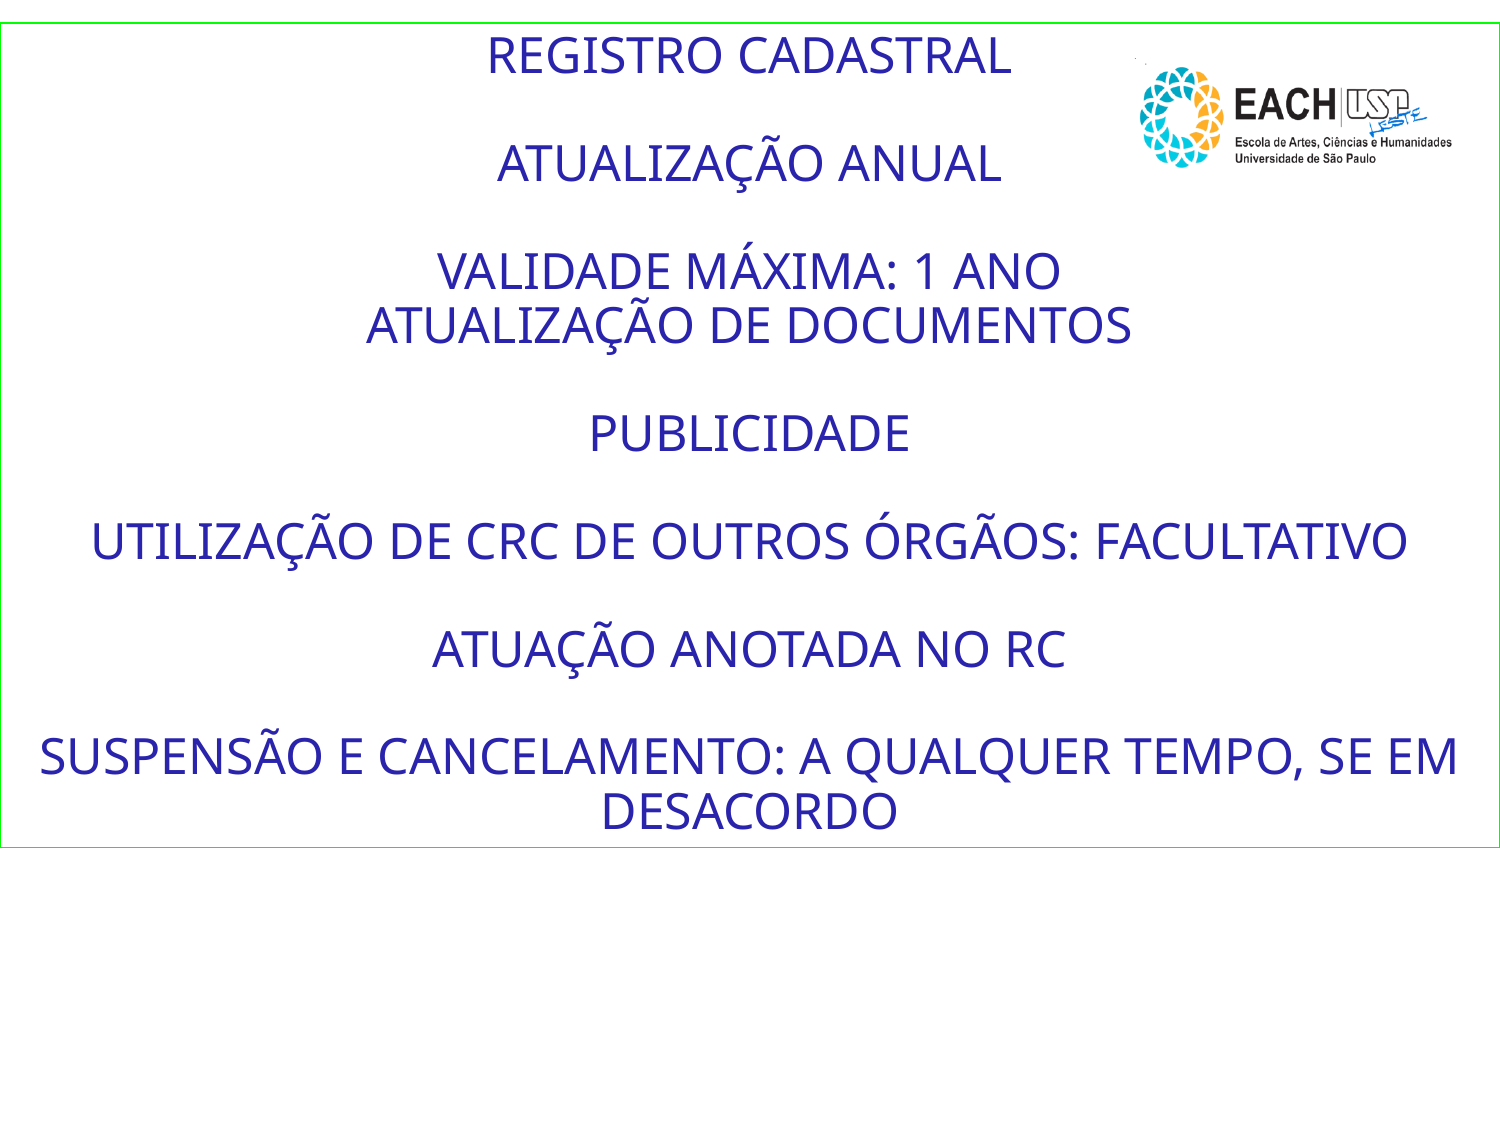

REGISTRO CADASTRAL
ATUALIZAÇÃO ANUAL
VALIDADE MÁXIMA: 1 ANO
ATUALIZAÇÃO DE DOCUMENTOS
PUBLICIDADE
UTILIZAÇÃO DE CRC DE OUTROS ÓRGÃOS: FACULTATIVO
ATUAÇÃO ANOTADA NO RC
SUSPENSÃO E CANCELAMENTO: A QUALQUER TEMPO, SE EM DESACORDO